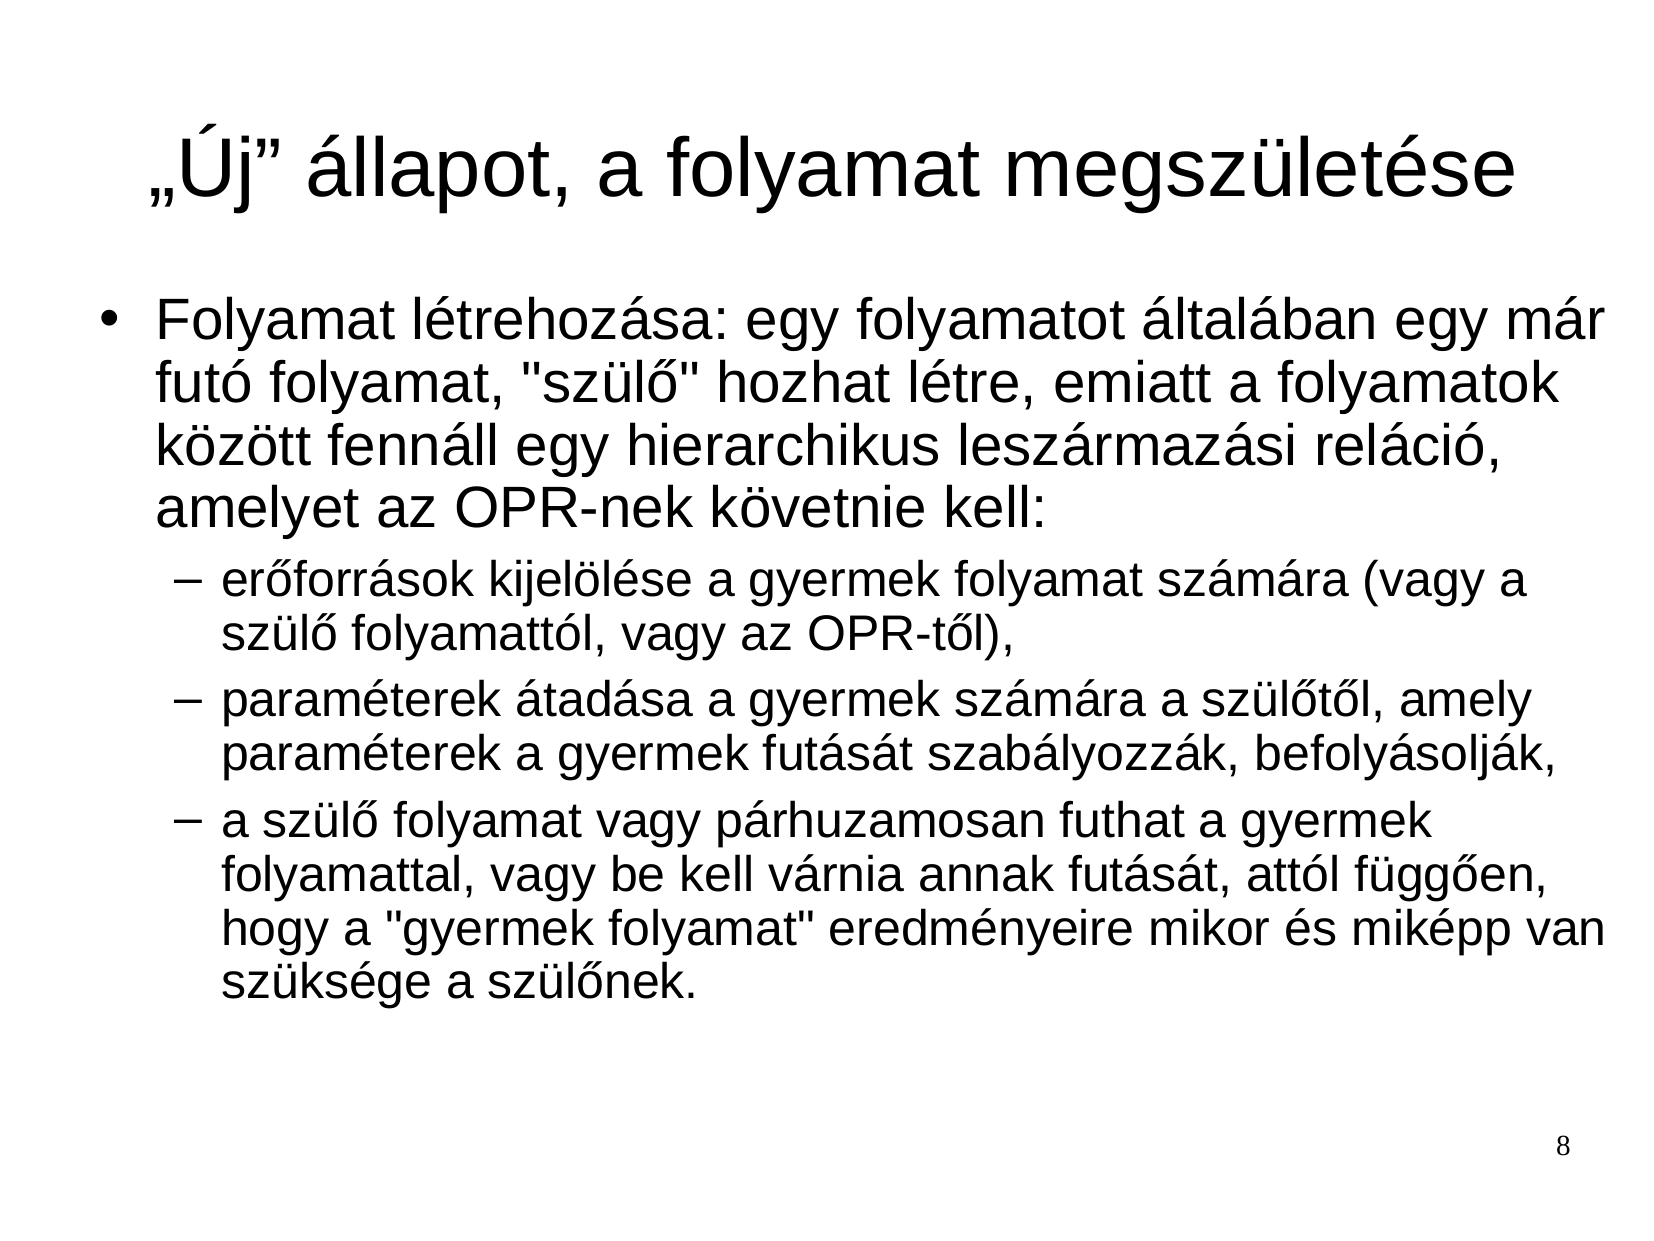

# „Új” állapot, a folyamat megszületése
Folyamat létrehozása: egy folyamatot általában egy már futó folyamat, "szülő" hozhat létre, emiatt a folyamatok között fennáll egy hierarchikus leszármazási reláció, amelyet az OPR-nek követnie kell:
erőforrások kijelölése a gyermek folyamat számára (vagy a szülő folyamattól, vagy az OPR-től),
paraméterek átadása a gyermek számára a szülőtől, amely paraméterek a gyermek futását szabályozzák, befolyásolják,
a szülő folyamat vagy párhuzamosan futhat a gyermek folyamattal, vagy be kell várnia annak futását, attól függően, hogy a "gyermek folyamat" eredményeire mikor és miképp van szüksége a szülőnek.
8